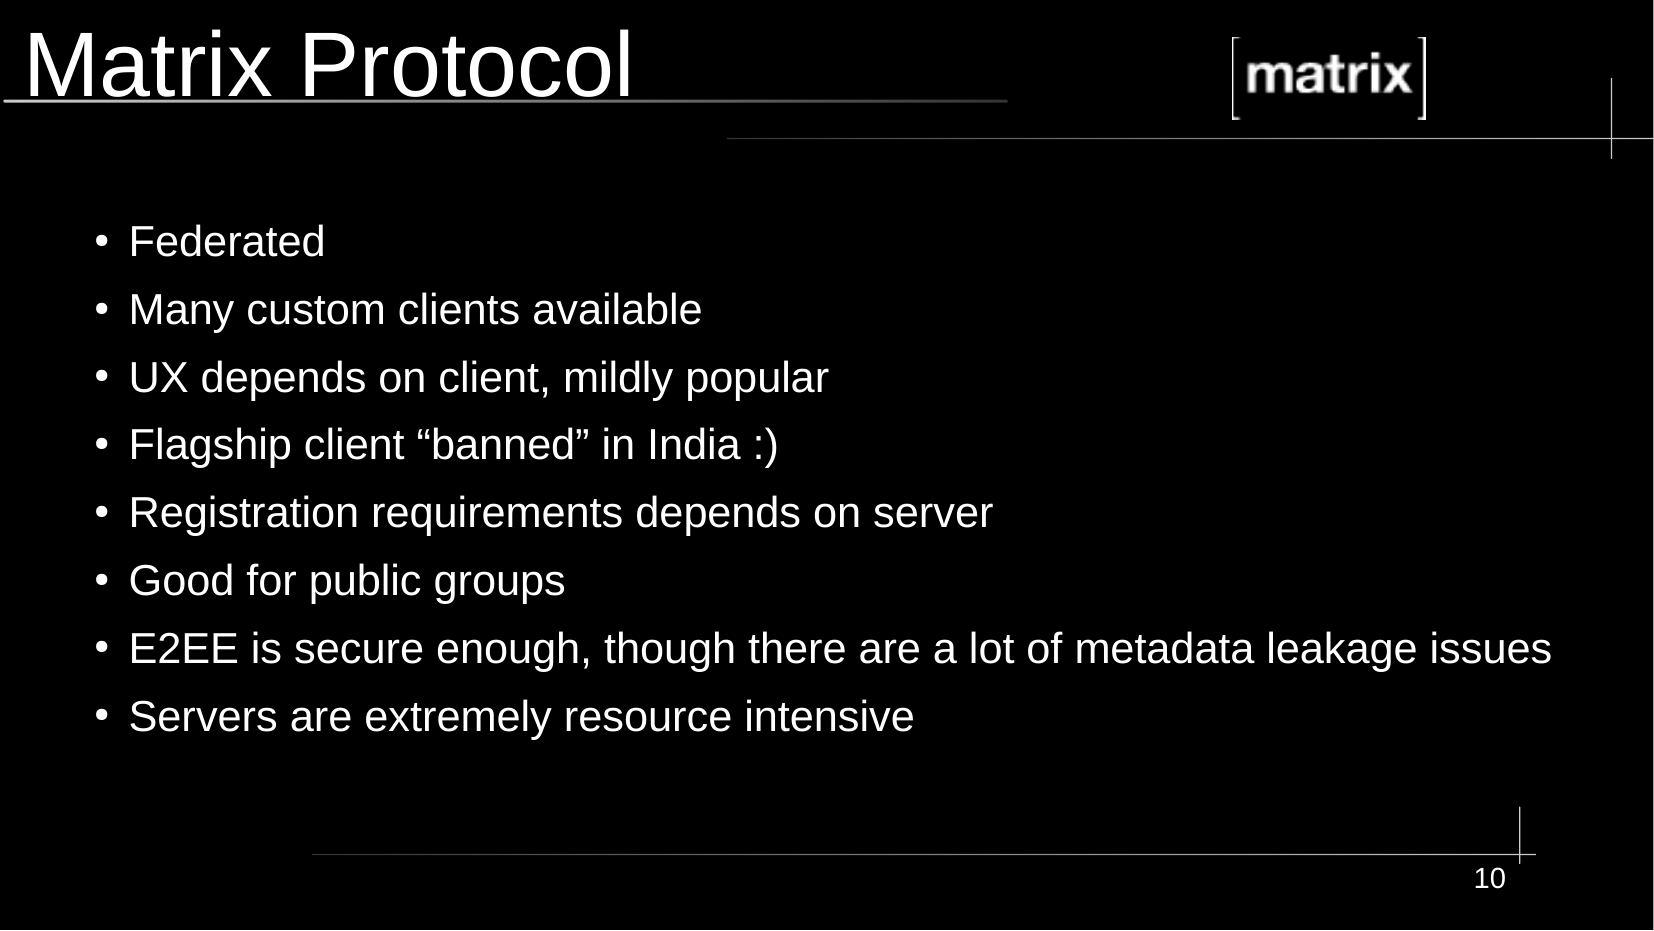

# Matrix Protocol
Federated
Many custom clients available
UX depends on client, mildly popular
Flagship client “banned” in India :)
Registration requirements depends on server
Good for public groups
E2EE is secure enough, though there are a lot of metadata leakage issues
Servers are extremely resource intensive
10